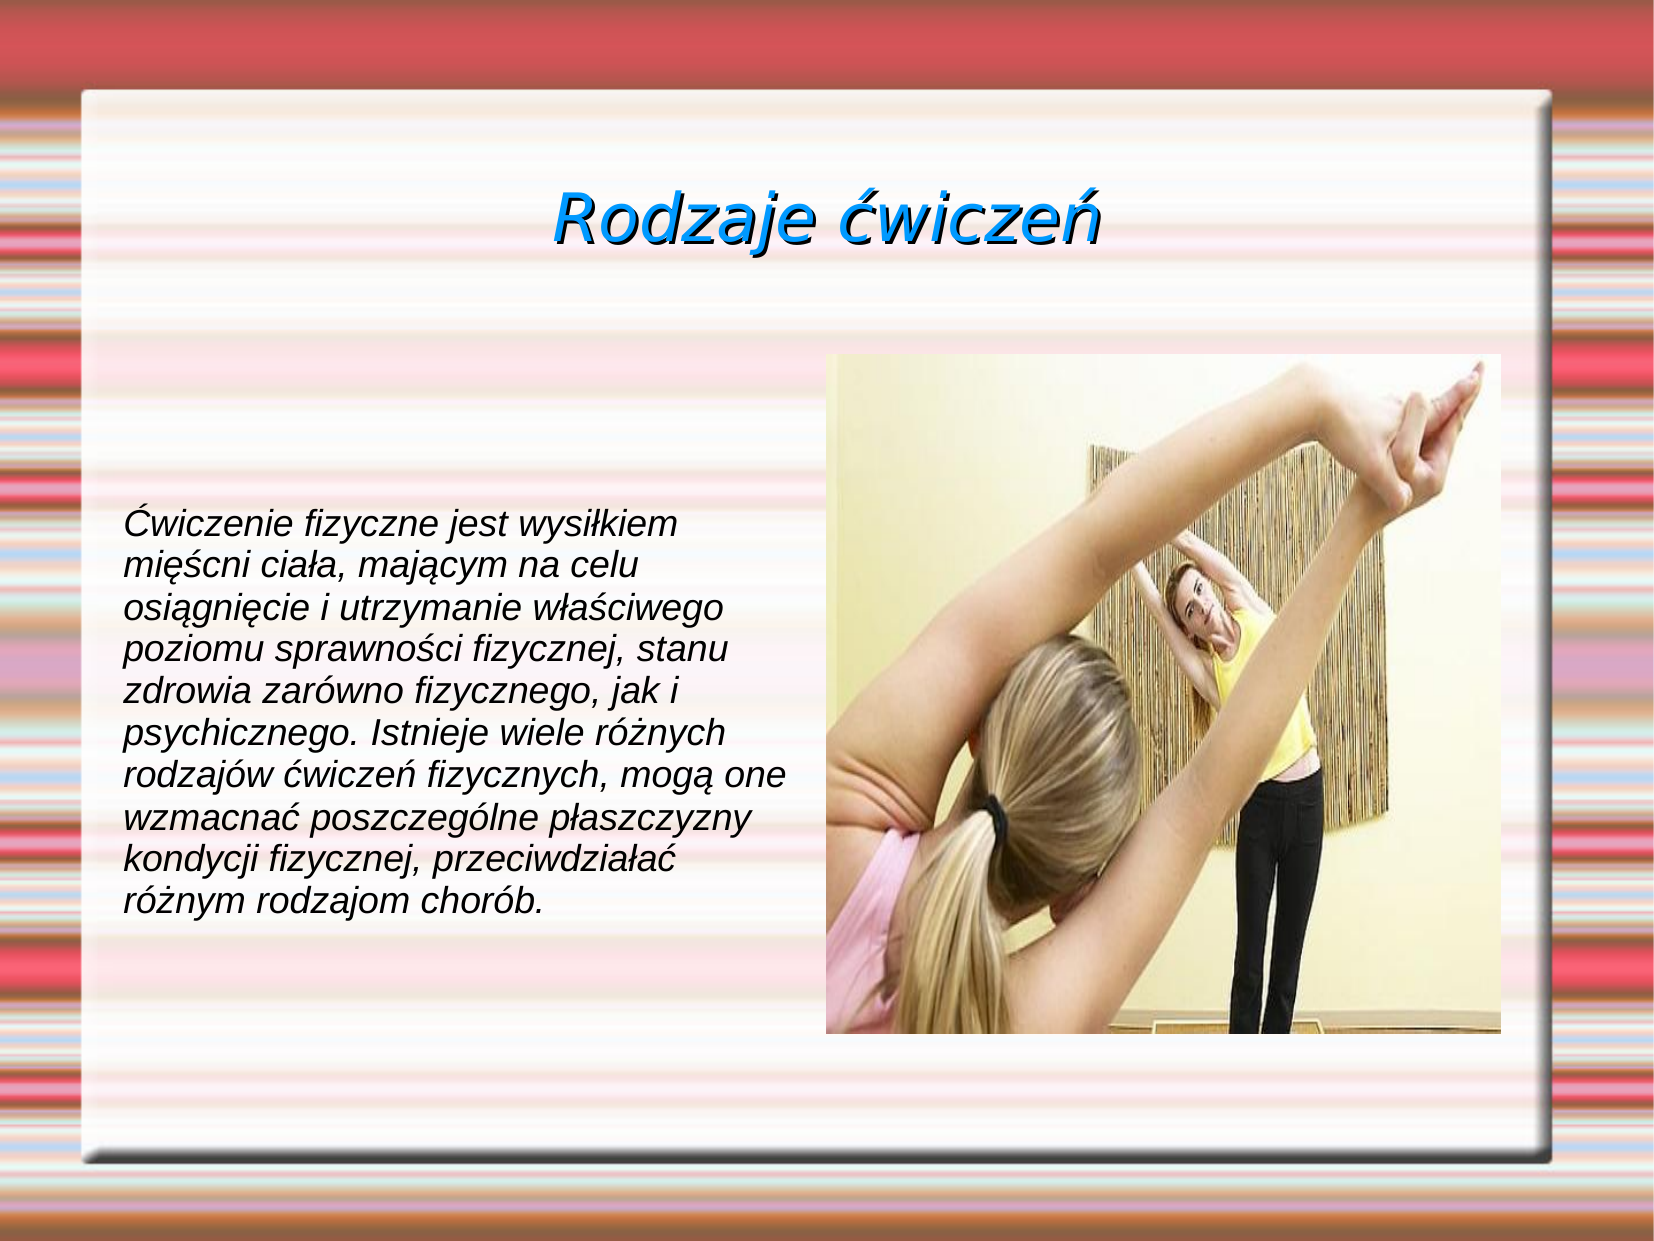

# Rodzaje ćwiczeń
Ćwiczenie fizyczne jest wysiłkiem mięścni ciała, mającym na celu osiągnięcie i utrzymanie właściwego poziomu sprawności fizycznej, stanu zdrowia zarówno fizycznego, jak i psychicznego. Istnieje wiele różnych rodzajów ćwiczeń fizycznych, mogą one wzmacnać poszczególne płaszczyzny kondycji fizycznej, przeciwdziałać różnym rodzajom chorób.